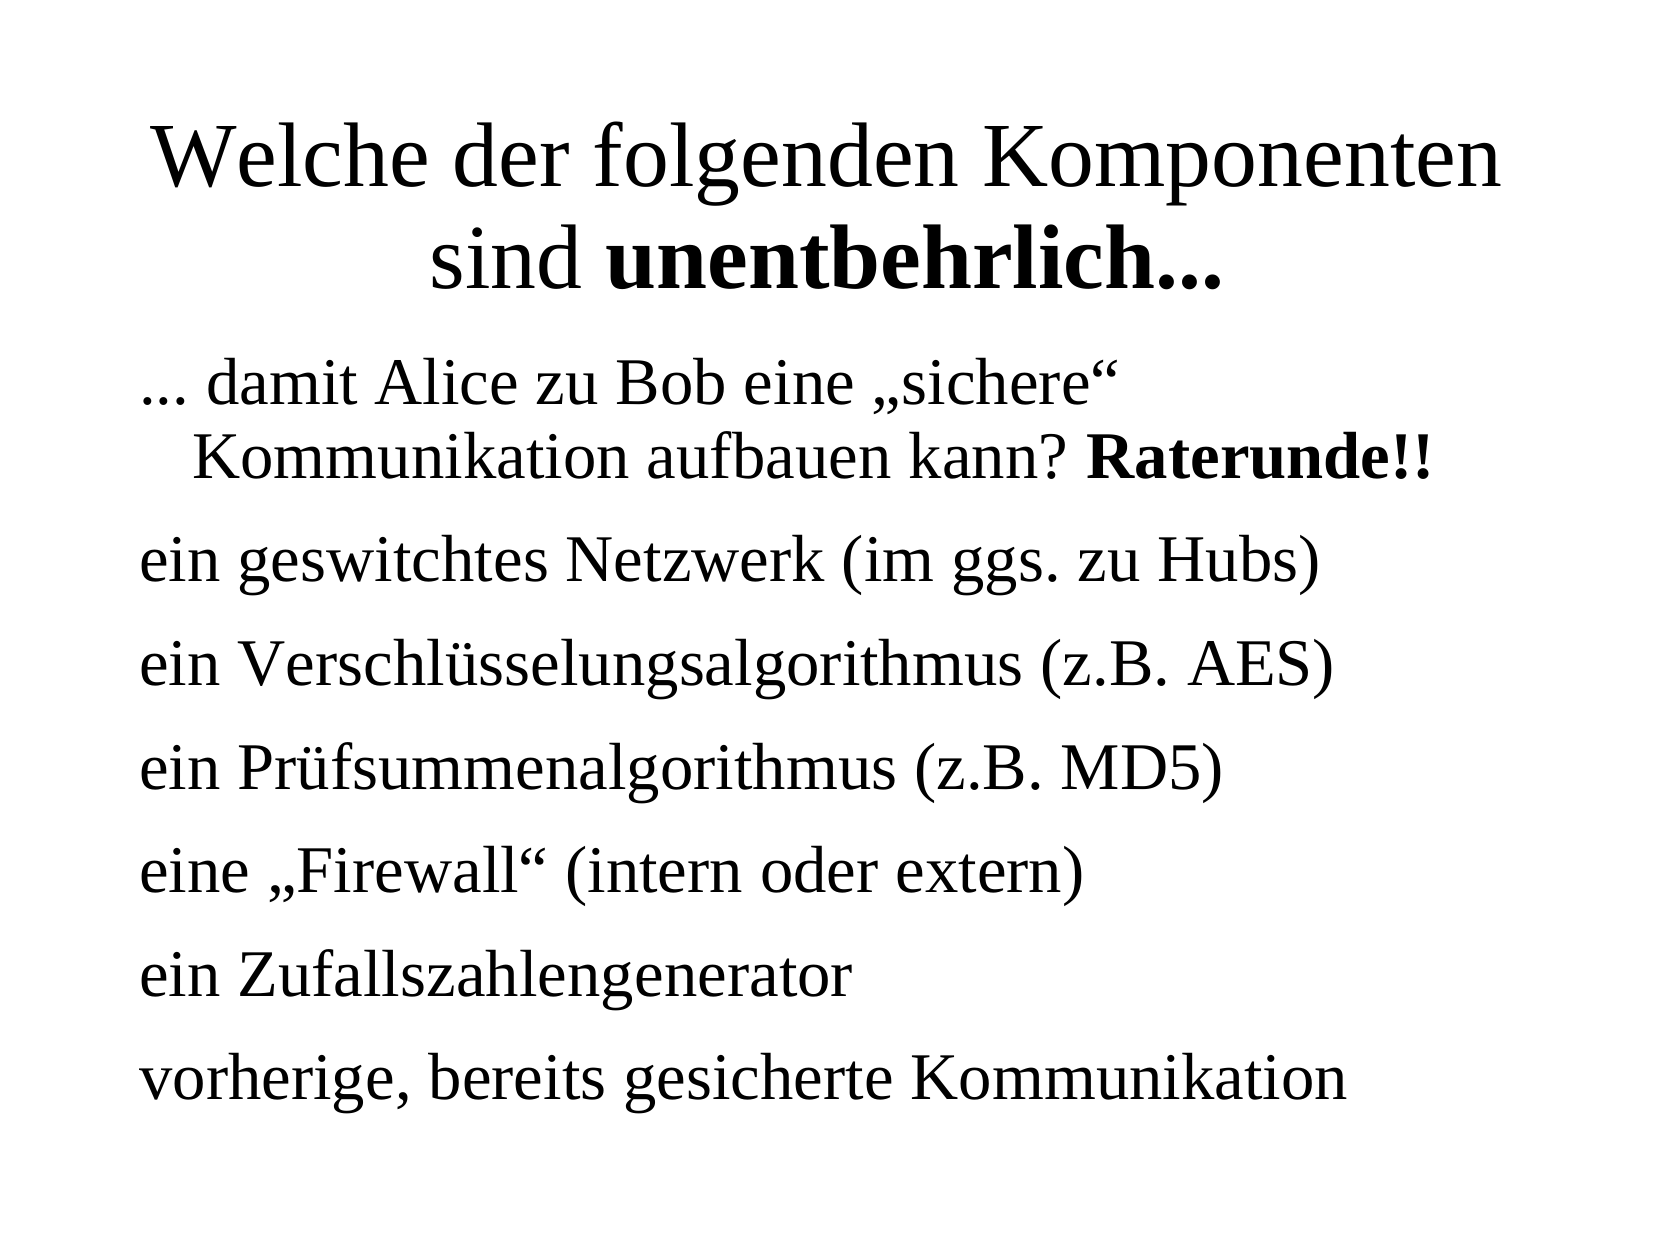

# Welche der folgenden Komponenten sind unentbehrlich...
... damit Alice zu Bob eine „sichere“ Kommunikation aufbauen kann? Raterunde!!
ein geswitchtes Netzwerk (im ggs. zu Hubs)
ein Verschlüsselungsalgorithmus (z.B. AES)
ein Prüfsummenalgorithmus (z.B. MD5)
eine „Firewall“ (intern oder extern)
ein Zufallszahlengenerator
vorherige, bereits gesicherte Kommunikation